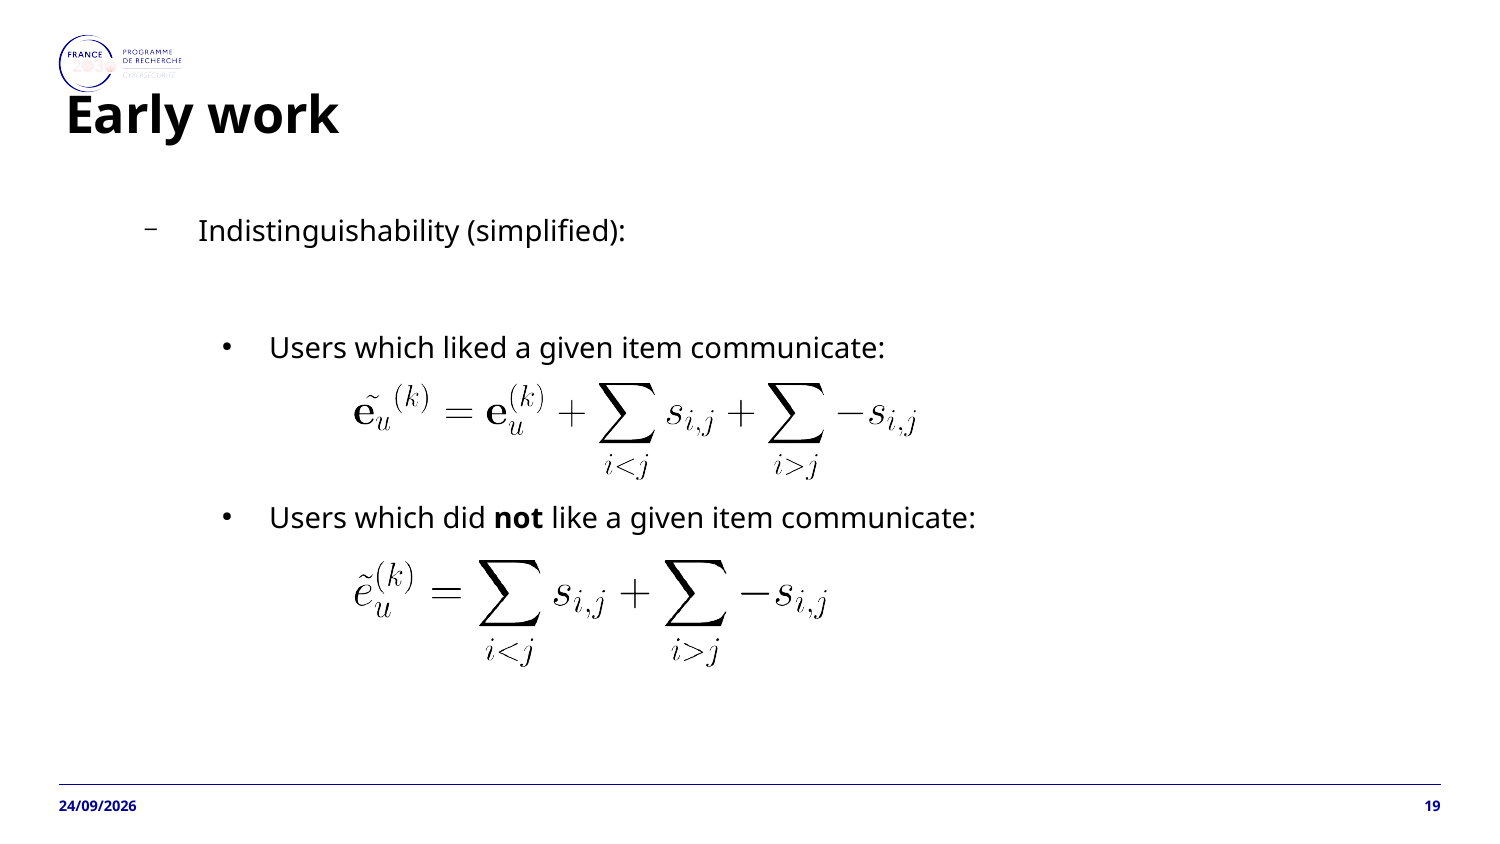

# Indistinguishability (simplified):
Users which liked a given item communicate:
Users which did not like a given item communicate:
Early work